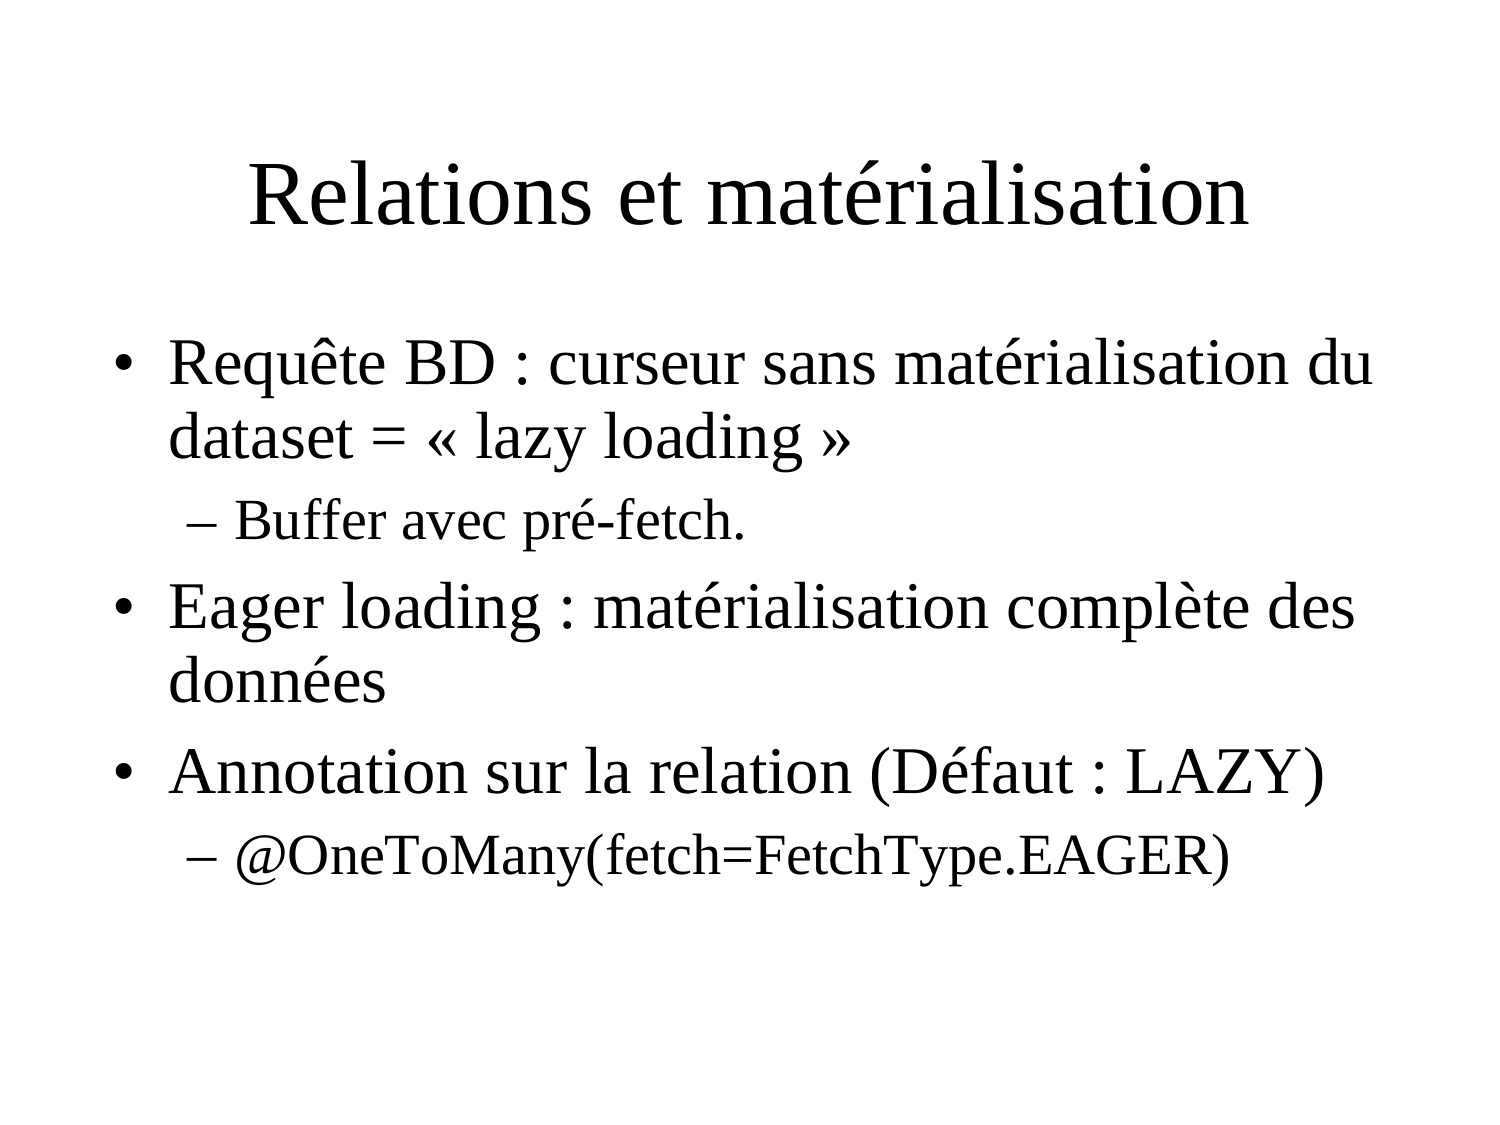

# Relations et matérialisation
Requête BD : curseur sans matérialisation du dataset = « lazy loading »
Buffer avec pré-fetch.
Eager loading : matérialisation complète des données
Annotation sur la relation (Défaut : LAZY)
@OneToMany(fetch=FetchType.EAGER)